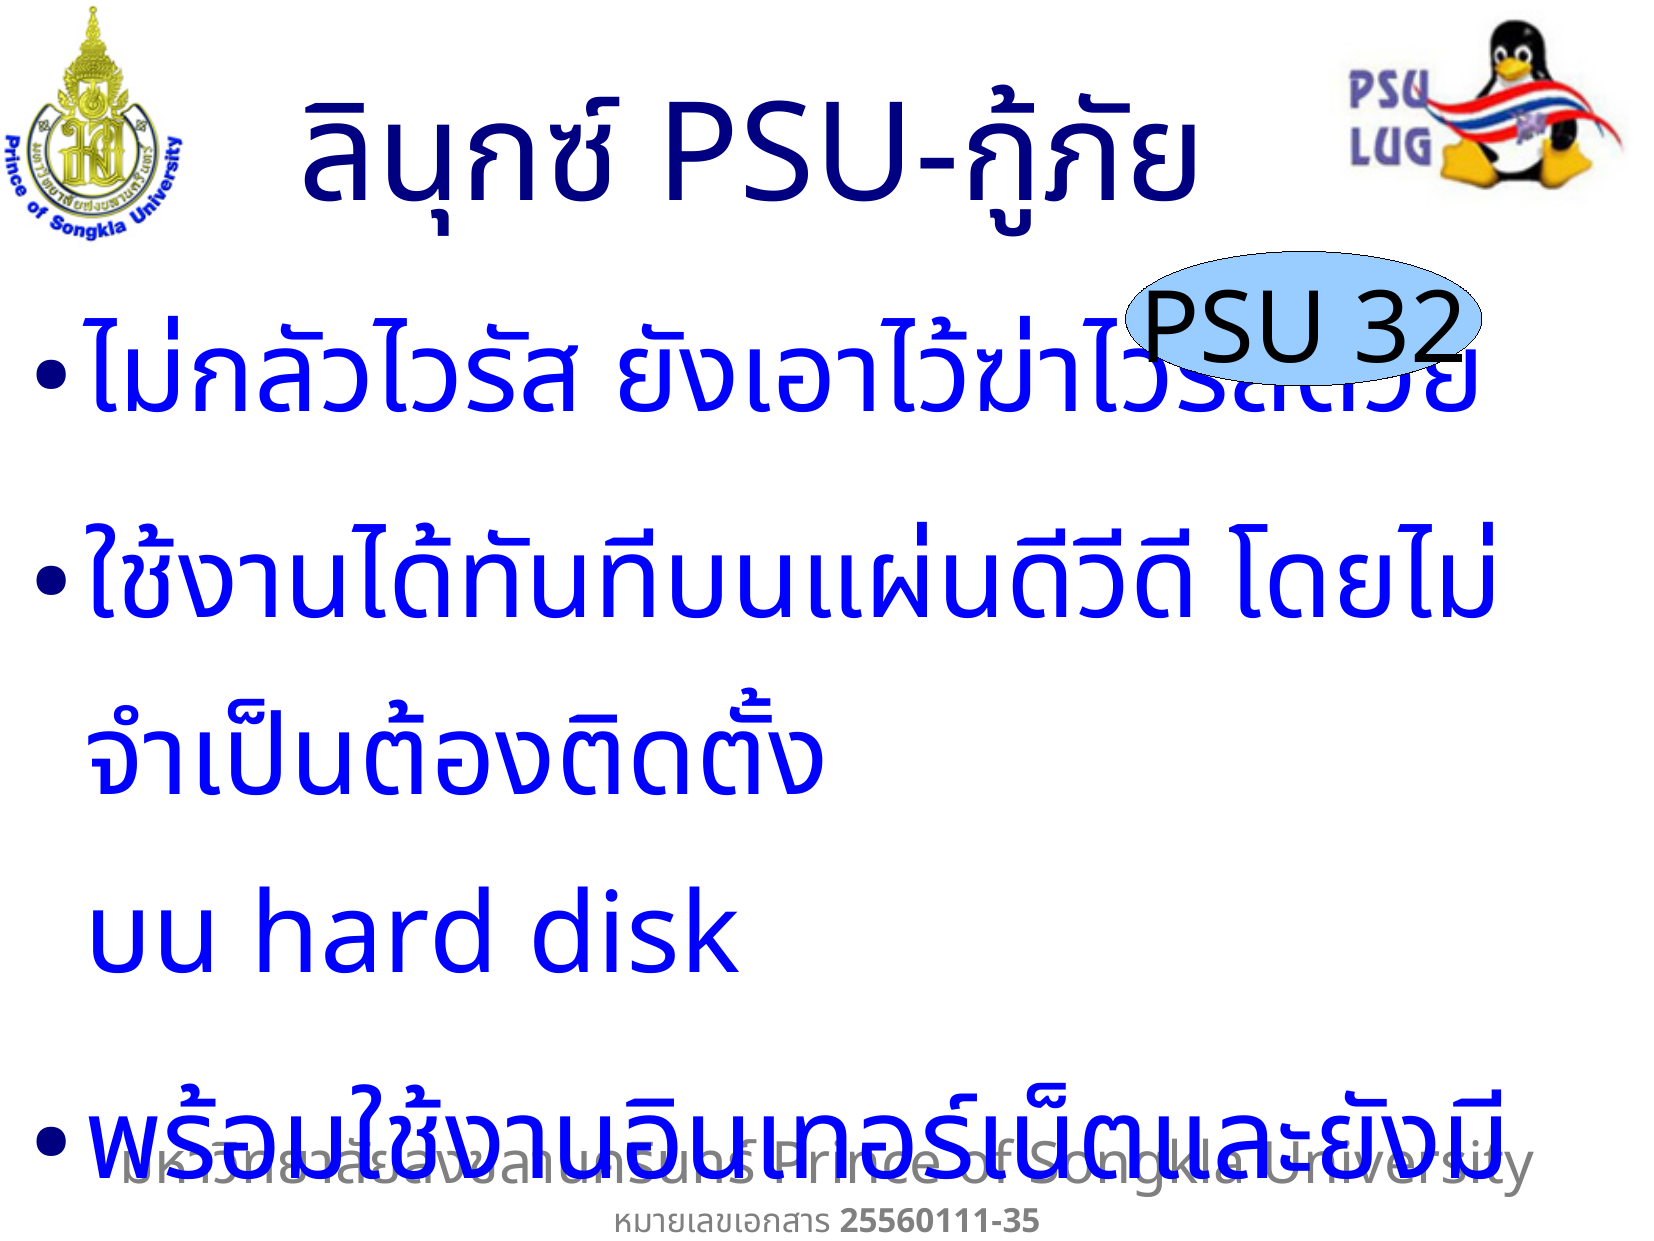

# ลินุกซ์ PSU-กู้ภัย
PSU 32
ไม่กลัวไวรัส ยังเอาไว้ฆ่าไวรัสด้วย
ใช้งานได้ทันทีบนแผ่นดีวีดี โดยไม่จำเป็นต้องติดตั้ง
บน hard disk
พร้อมใช้งานอินเทอร์เน็ตและยังมีโปรแกรมอื่นๆอีก
ติดต่อกับ hard disk เพื่อจัดการ backup ข้อมูล